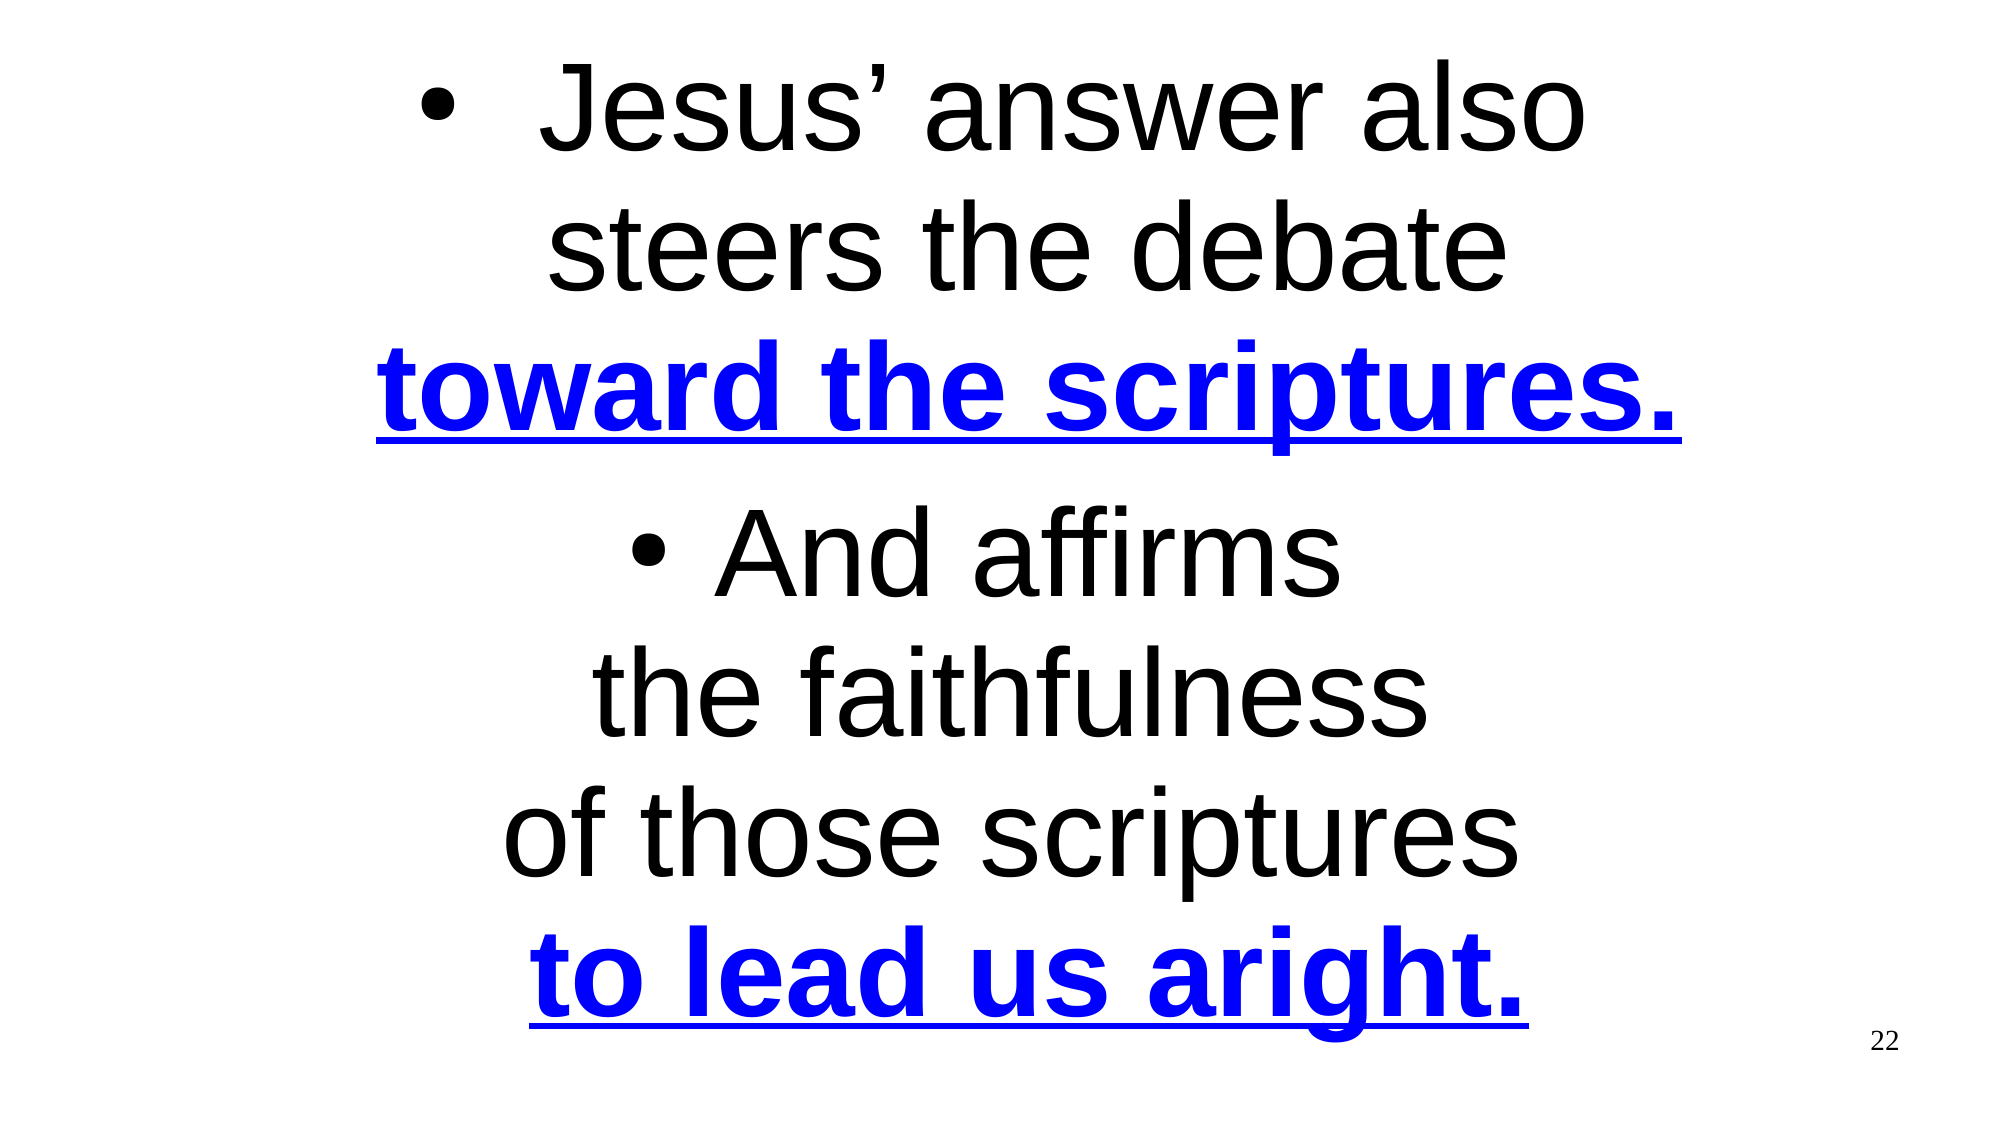

# Jesus’ answer also steers the debate toward the scriptures.
 And affirms
the faithfulness
of those scriptures
to lead us aright.
22